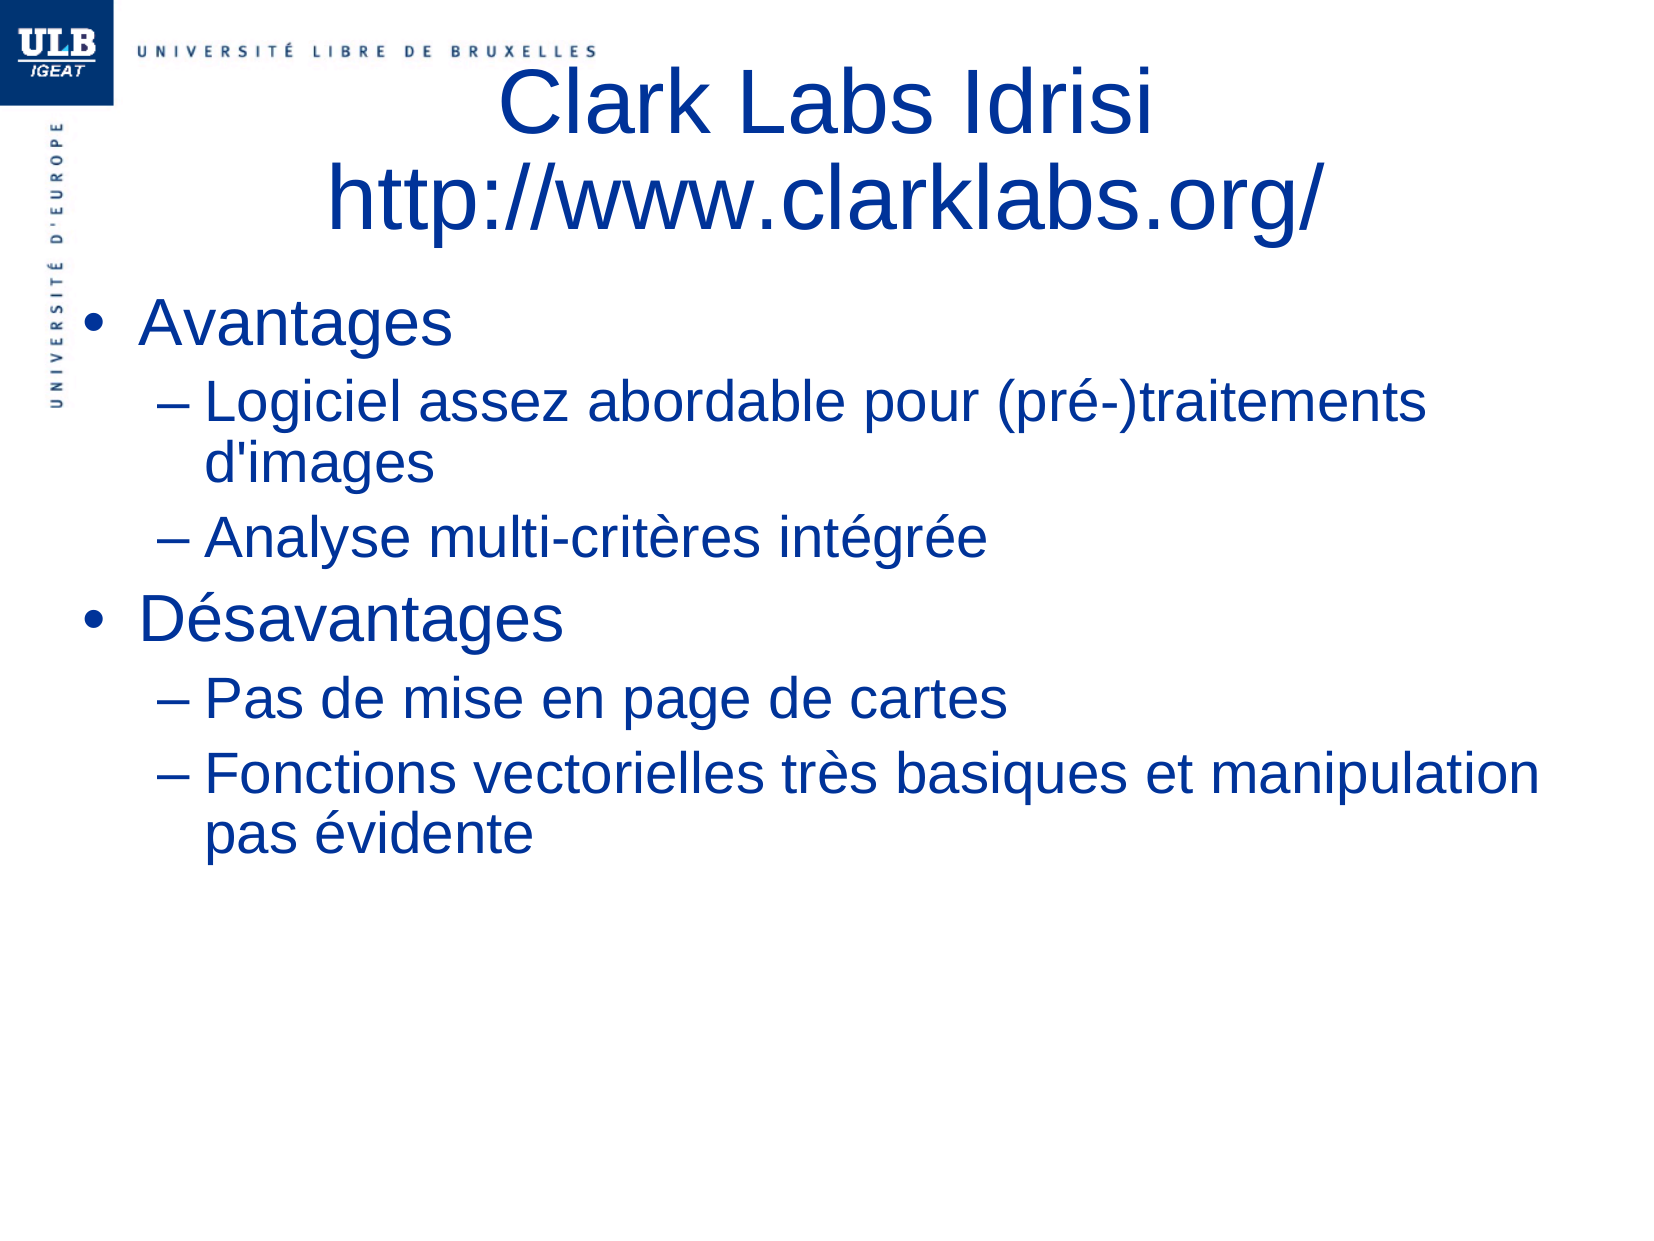

# Clark Labs Idrisi http://www.clarklabs.org/
Avantages
Logiciel assez abordable pour (pré-)traitements d'images
Analyse multi-critères intégrée
Désavantages
Pas de mise en page de cartes
Fonctions vectorielles très basiques et manipulation pas évidente